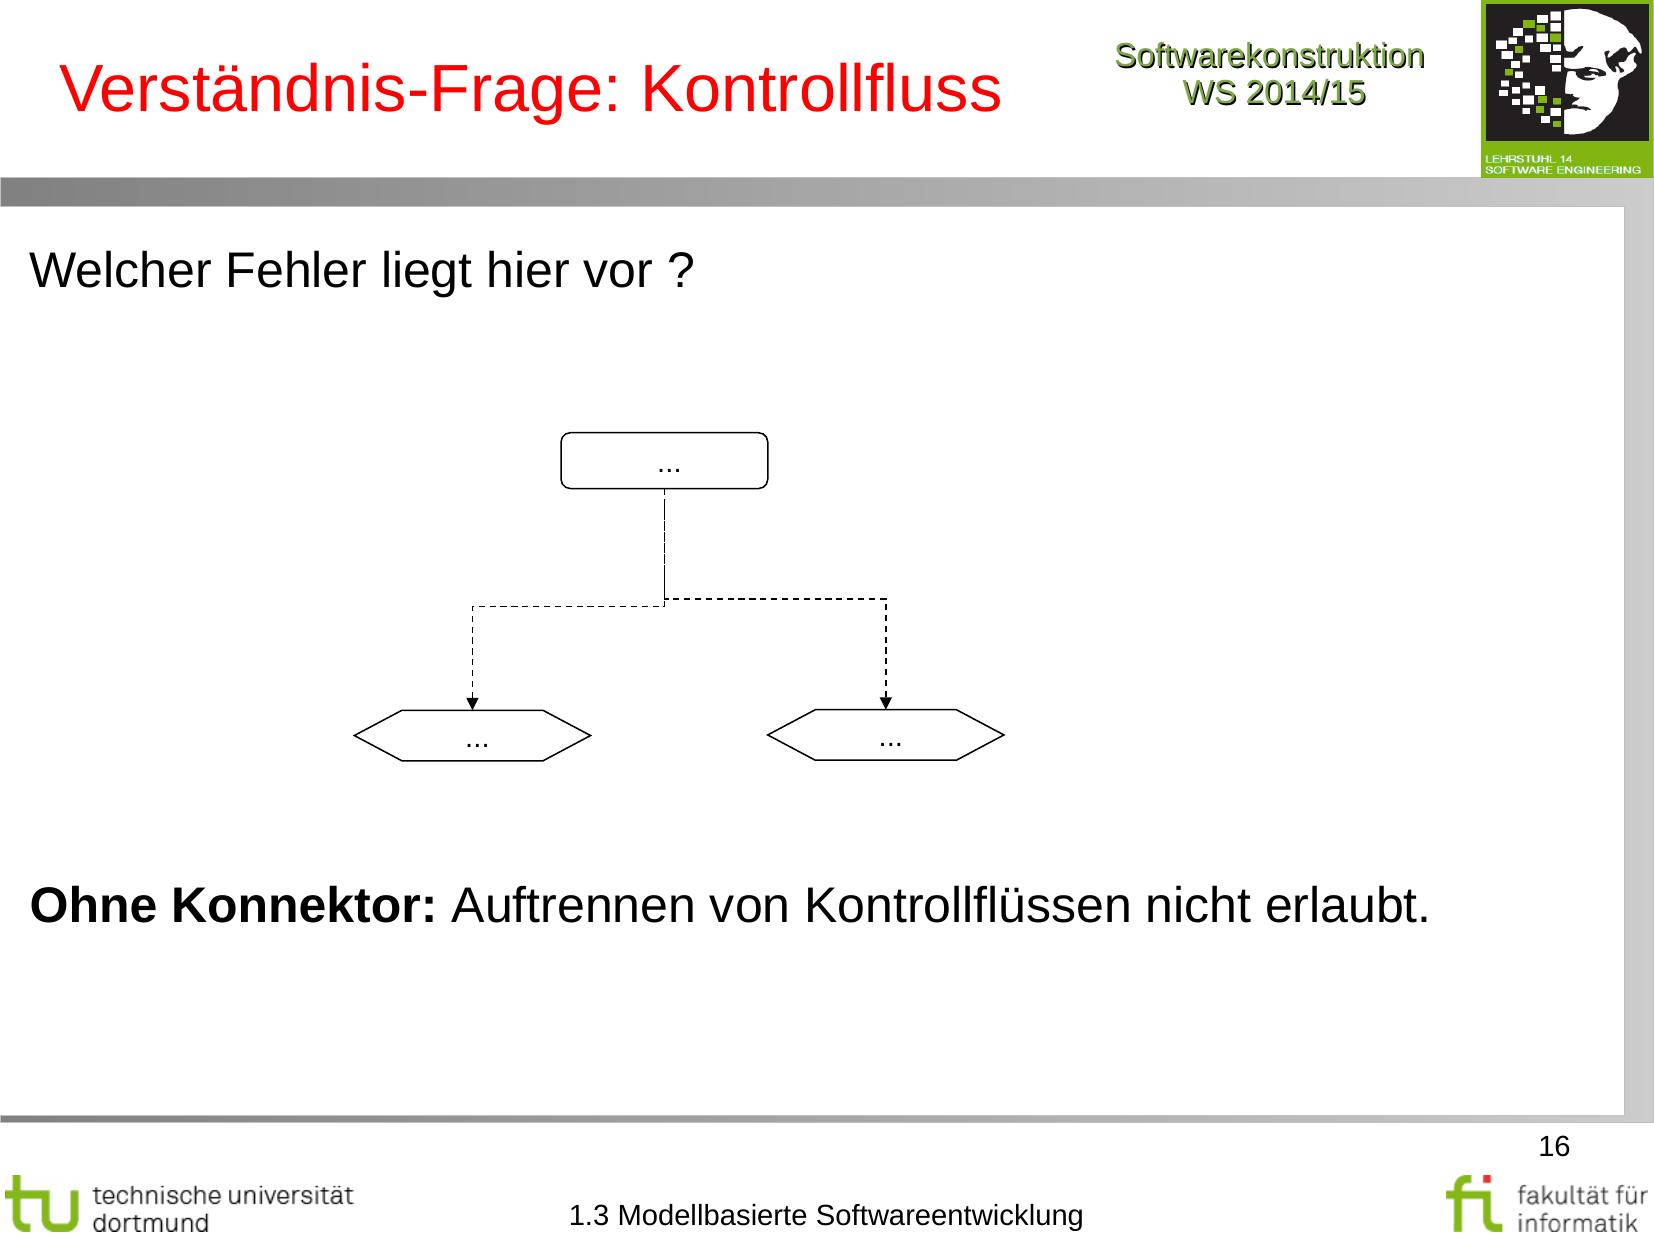

# Verständnis-Frage: Kontrollfluss
Welcher Fehler liegt hier vor ?
Ohne Konnektor: Auftrennen von Kontrollflüssen nicht erlaubt.
...
...
...
16
1.3 Modellbasierte Softwareentwicklung